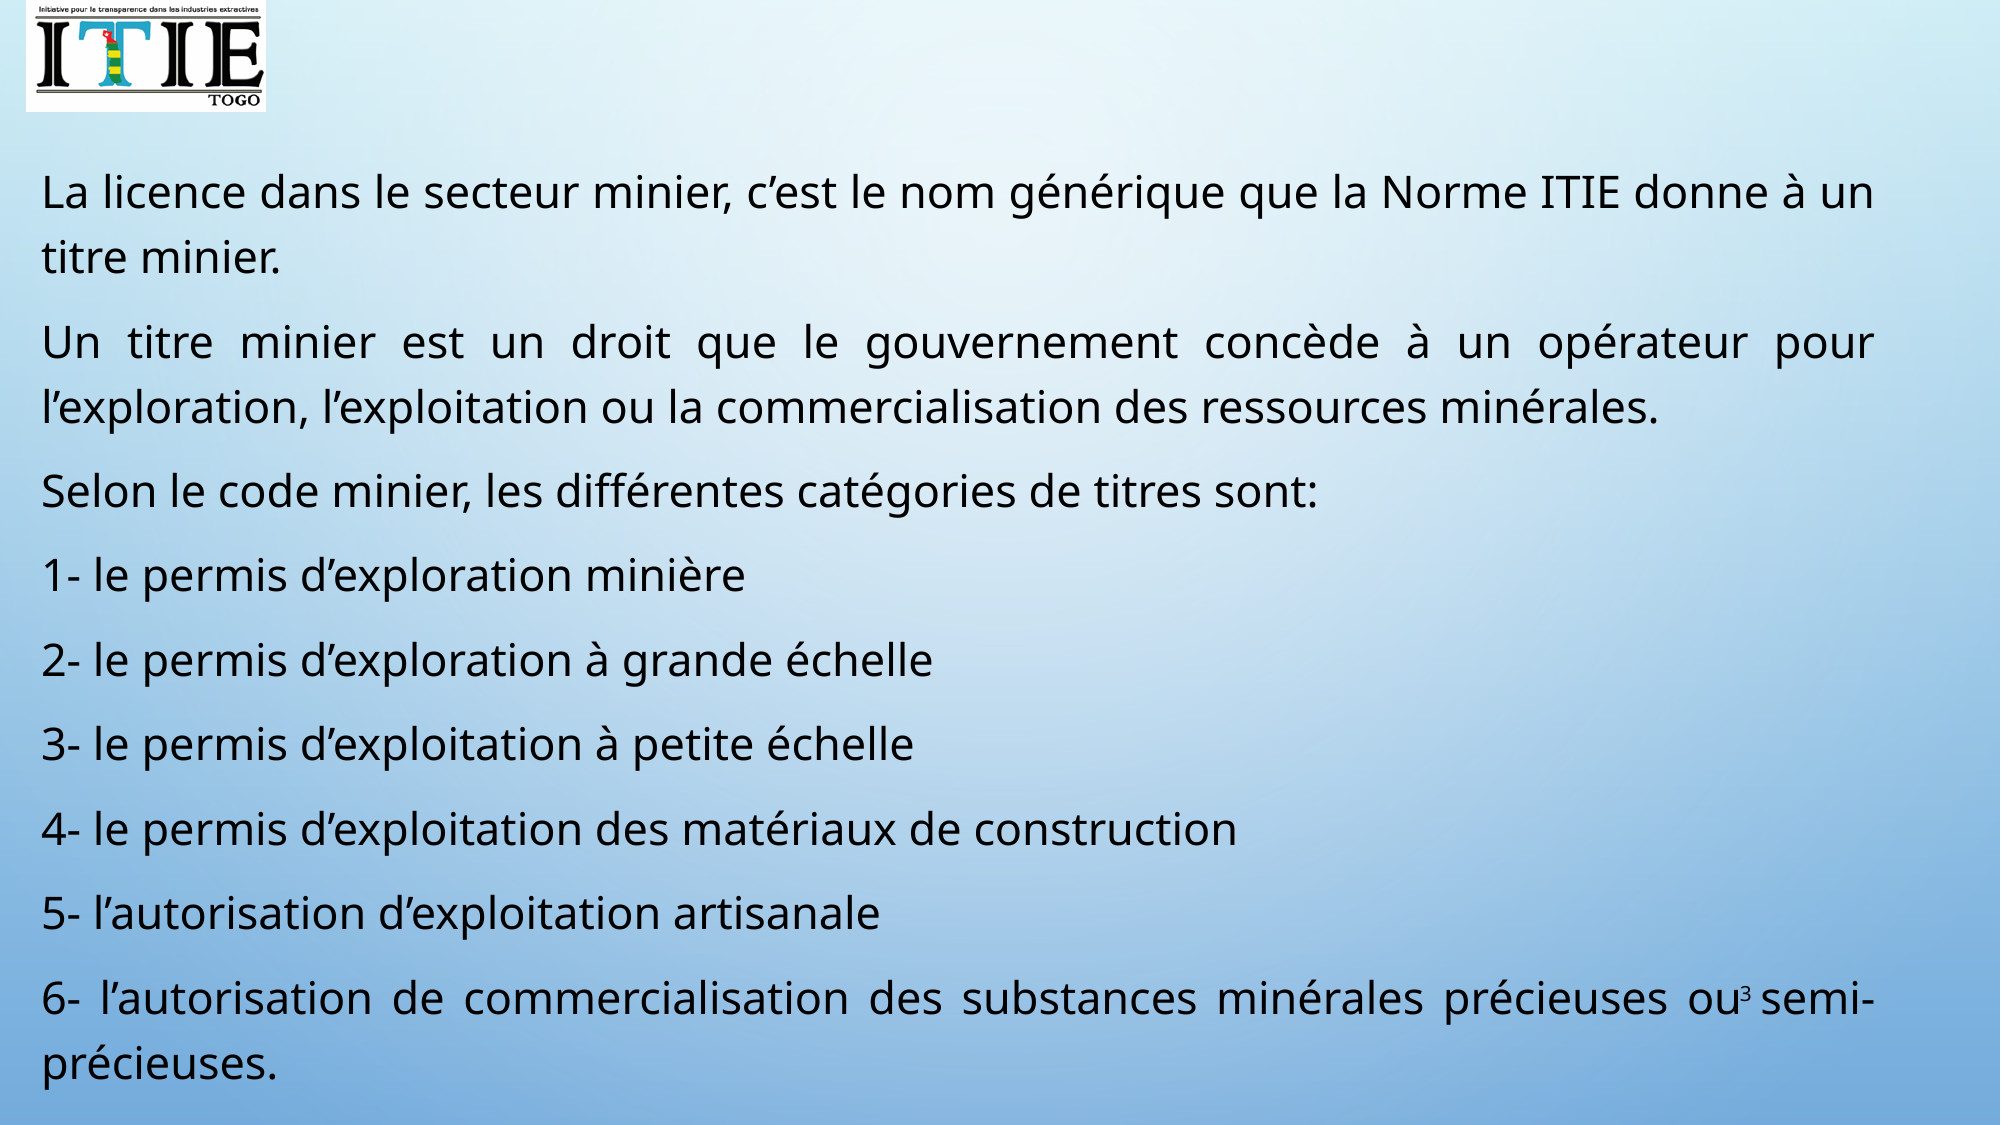

# La licence dans le secteur minier, c’est le nom générique que la Norme ITIE donne à un titre minier.
Un titre minier est un droit que le gouvernement concède à un opérateur pour l’exploration, l’exploitation ou la commercialisation des ressources minérales.
Selon le code minier, les différentes catégories de titres sont:
1- le permis d’exploration minière
2- le permis d’exploration à grande échelle
3- le permis d’exploitation à petite échelle
4- le permis d’exploitation des matériaux de construction
5- l’autorisation d’exploitation artisanale
6- l’autorisation de commercialisation des substances minérales précieuses ou semi-précieuses.